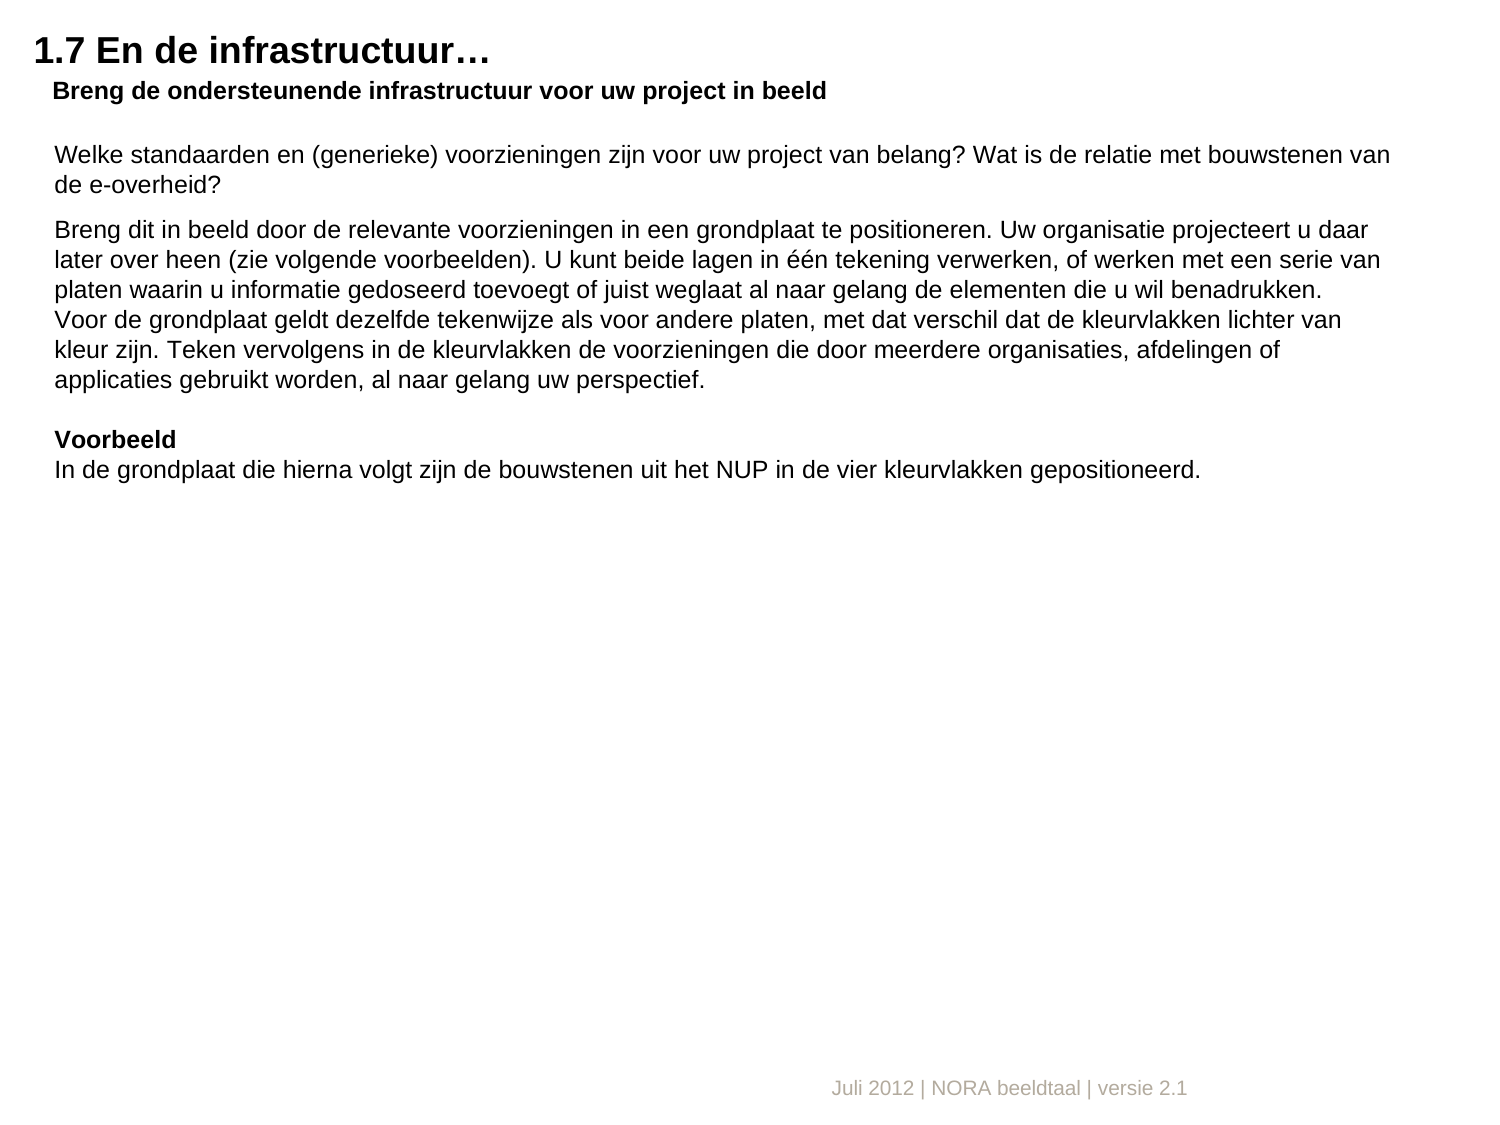

# 1.7 En de infrastructuur…
Breng de ondersteunende infrastructuur voor uw project in beeld
Welke standaarden en (generieke) voorzieningen zijn voor uw project van belang? Wat is de relatie met bouwstenen van de e-overheid?
Breng dit in beeld door de relevante voorzieningen in een grondplaat te positioneren. Uw organisatie projecteert u daar later over heen (zie volgende voorbeelden). U kunt beide lagen in één tekening verwerken, of werken met een serie van platen waarin u informatie gedoseerd toevoegt of juist weglaat al naar gelang de elementen die u wil benadrukken.
Voor de grondplaat geldt dezelfde tekenwijze als voor andere platen, met dat verschil dat de kleurvlakken lichter van kleur zijn. Teken vervolgens in de kleurvlakken de voorzieningen die door meerdere organisaties, afdelingen of applicaties gebruikt worden, al naar gelang uw perspectief.
Voorbeeld
In de grondplaat die hierna volgt zijn de bouwstenen uit het NUP in de vier kleurvlakken gepositioneerd.